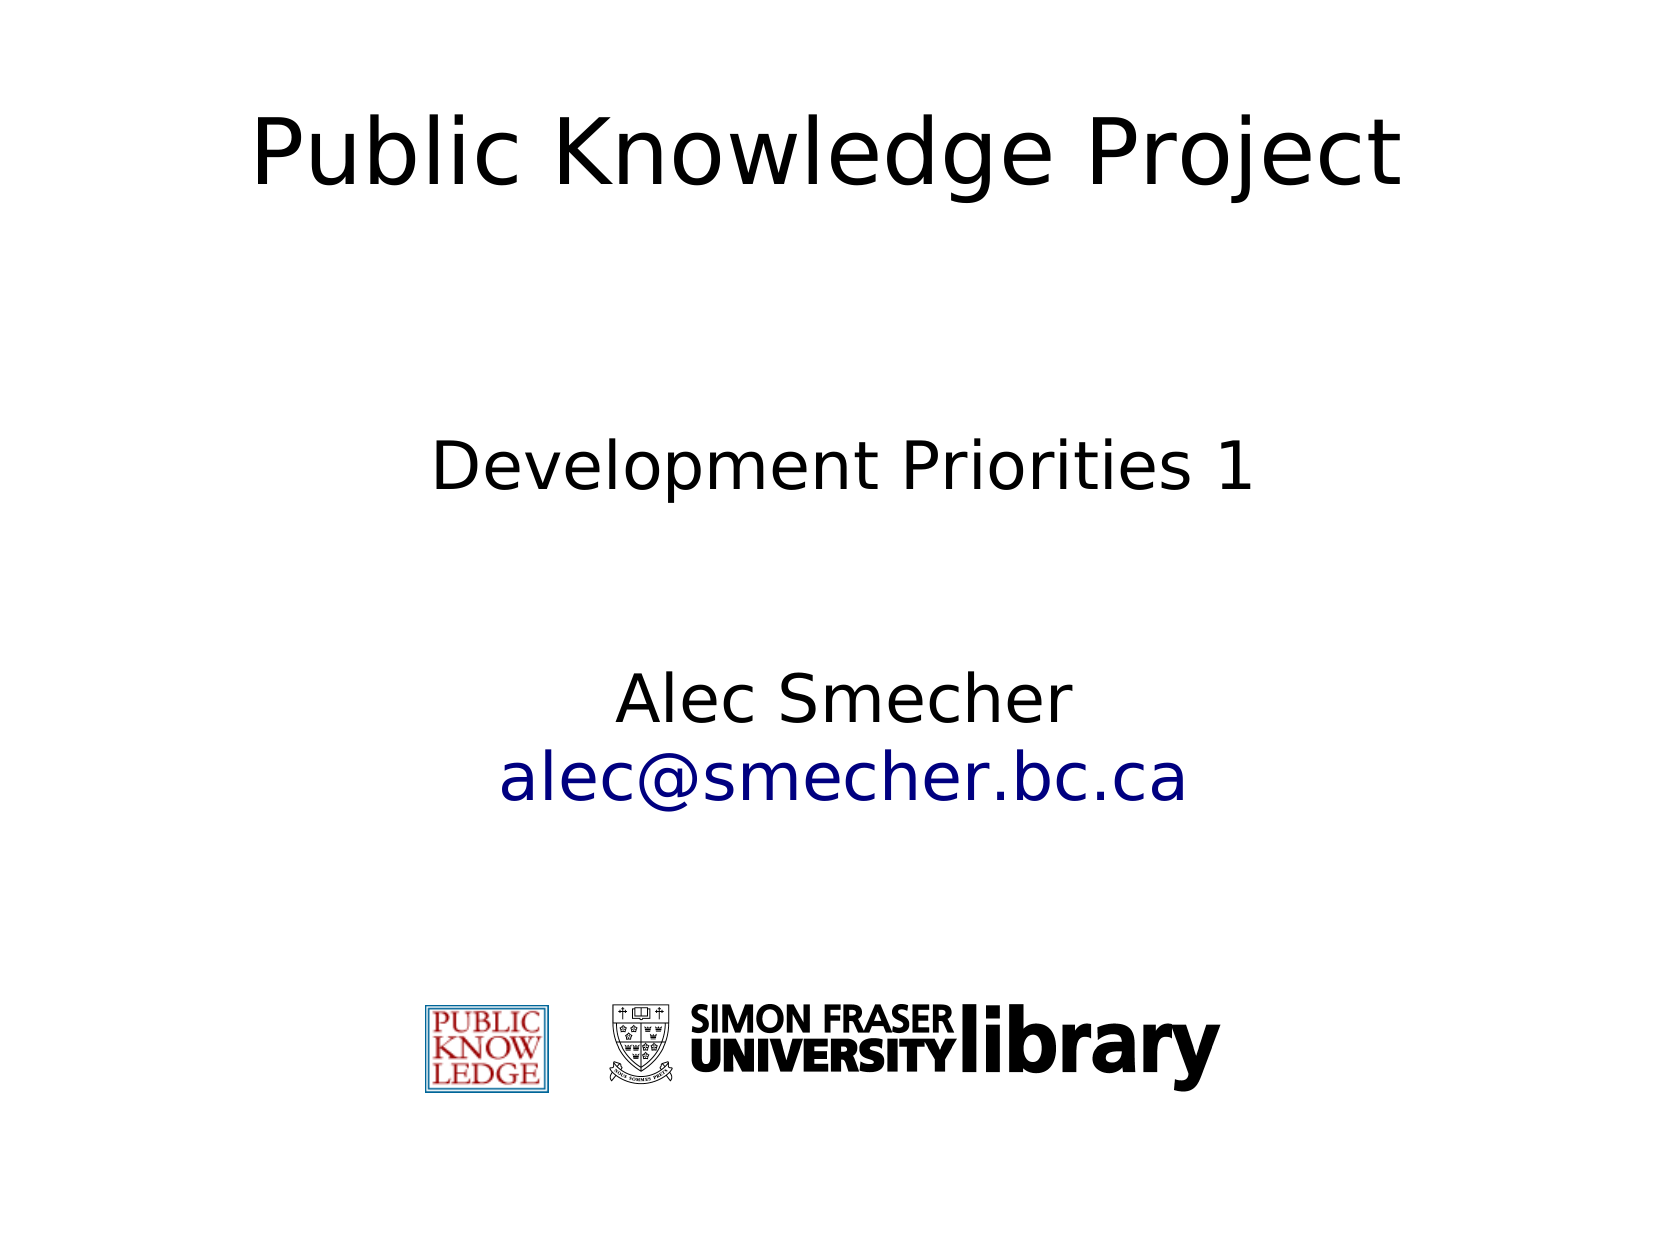

# Public Knowledge Project
Development Priorities 1
Alec Smecher
alec@smecher.bc.ca